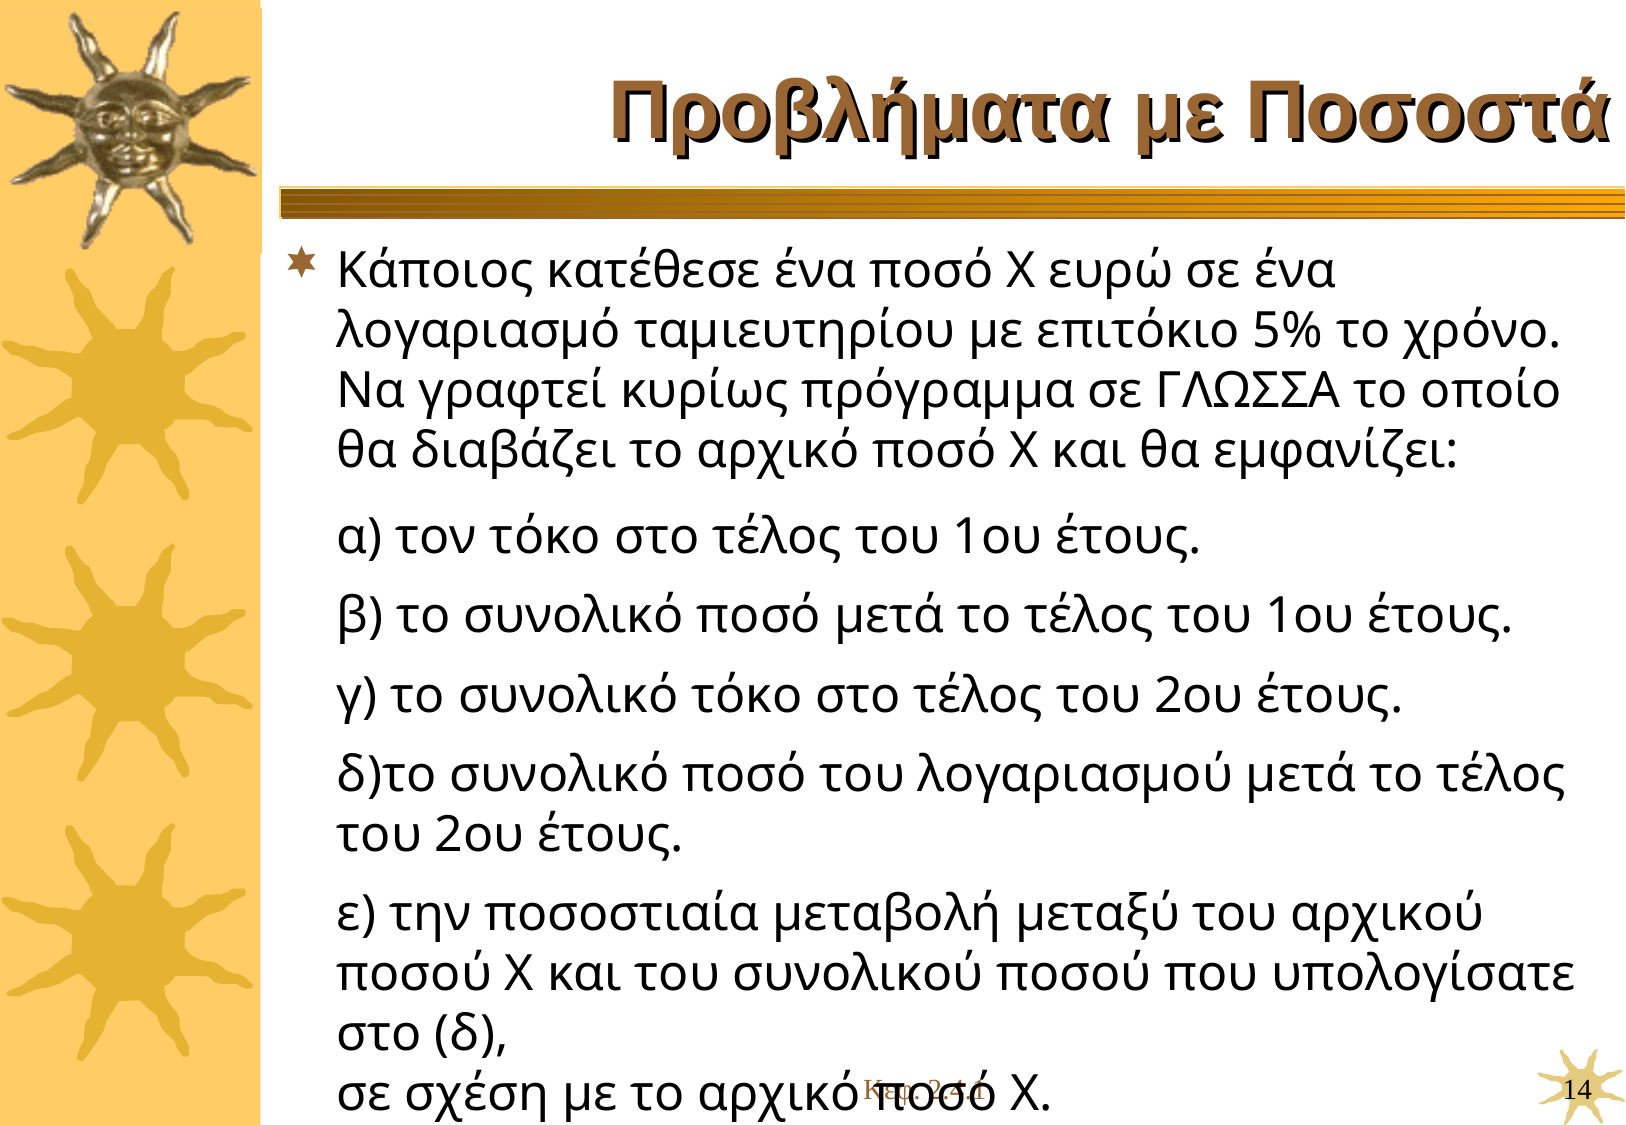

Προβλήματα με Ποσοστά
Κάποιος κατέθεσε ένα ποσό Χ ευρώ σε ένα λογαριασμό ταμιευτηρίου με επιτόκιο 5% το χρόνο. Να γραφτεί κυρίως πρόγραμμα σε ΓΛΩΣΣΑ το οποίο θα διαβάζει το αρχικό ποσό Χ και θα εμφανίζει:
α) τον τόκο στο τέλος του 1ου έτους.
β) το συνολικό ποσό μετά το τέλος του 1ου έτους.
γ) το συνολικό τόκο στο τέλος του 2ου έτους.
δ)το συνολικό ποσό του λογαριασμού μετά το τέλος του 2ου έτους.
ε) την ποσοστιαία μεταβολή μεταξύ του αρχικού ποσού Χ και του συνολικού ποσού που υπολογίσατε στο (δ),
σε σχέση με το αρχικό ποσό Χ.
Κεφ. 2.4.1
14